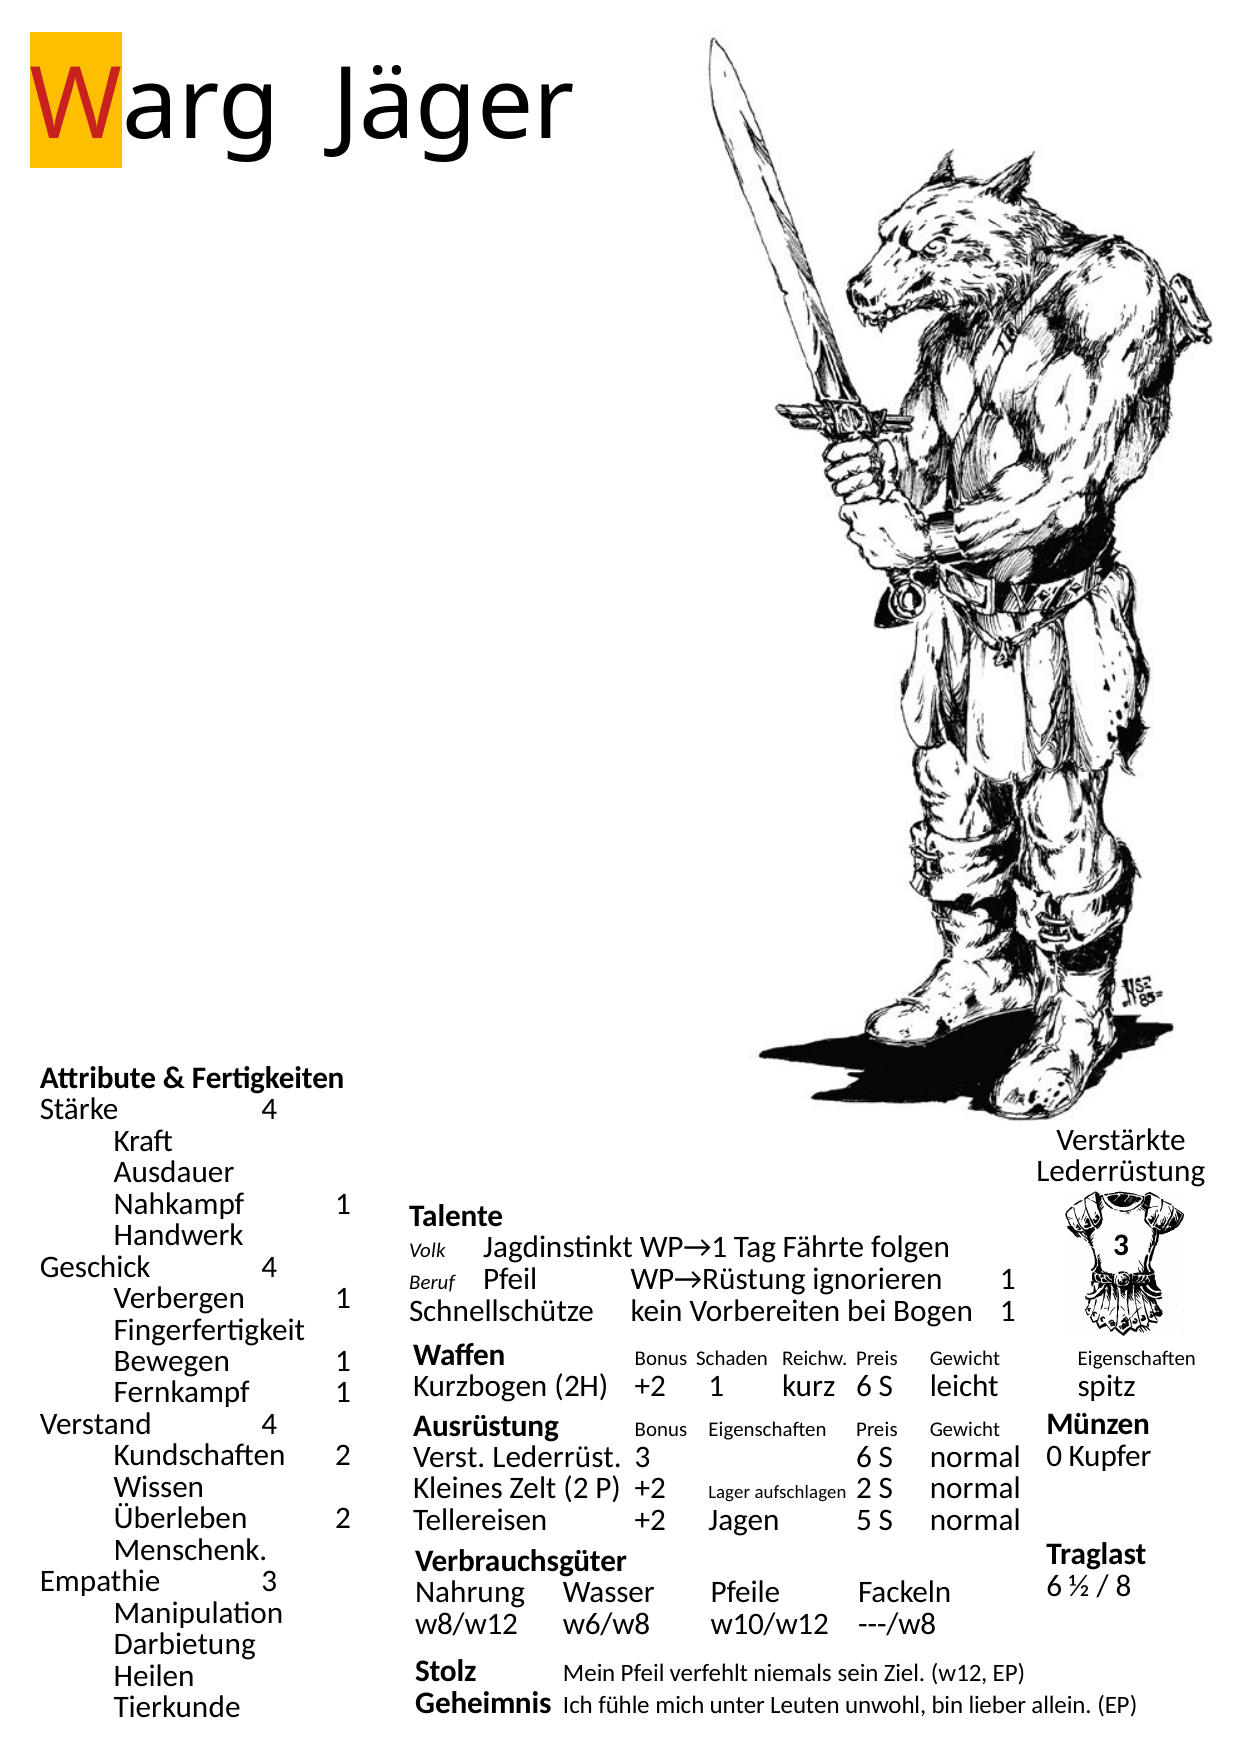

Warg Jäger
Attribute & Fertigkeiten
Stärke		4
	Kraft
	Ausdauer
	Nahkampf		1
	Handwerk
Geschick		4
	Verbergen		1
	Fingerfertigkeit
	Bewegen		1
	Fernkampf		1
Verstand		4
	Kundschaften	2
	Wissen
	Überleben		2
	Menschenk.
Empathie		3
	Manipulation
	Darbietung
	Heilen
	Tierkunde
Verstärkte
Lederrüstung
3
Talente
Volk	Jagdinstinkt WP→1 Tag Fährte folgen
Beruf	Pfeil		WP→Rüstung ignorieren	1
Schnellschütze	kein Vorbereiten bei Bogen	1
Waffen		Bonus Schaden	Reichw.	Preis	Gewicht		Eigenschaften
Kurzbogen (2H)	+2	1	kurz	6 S	leicht		spitz
Münzen
0 Kupfer
Ausrüstung		Bonus	Eigenschaften	Preis	Gewicht
Verst. Lederrüst.	3			6 S	normal
Kleines Zelt (2 P)	+2	Lager aufschlagen	2 S	normal
Tellereisen		+2	Jagen		5 S	normal
Traglast
6 ½ / 8
Verbrauchsgüter
Nahrung	Wasser	Pfeile		Fackeln
w8/w12	w6/w8	w10/w12	---/w8
Stolz		Mein Pfeil verfehlt niemals sein Ziel. (w12, EP)
Geheimnis	Ich fühle mich unter Leuten unwohl, bin lieber allein. (EP)